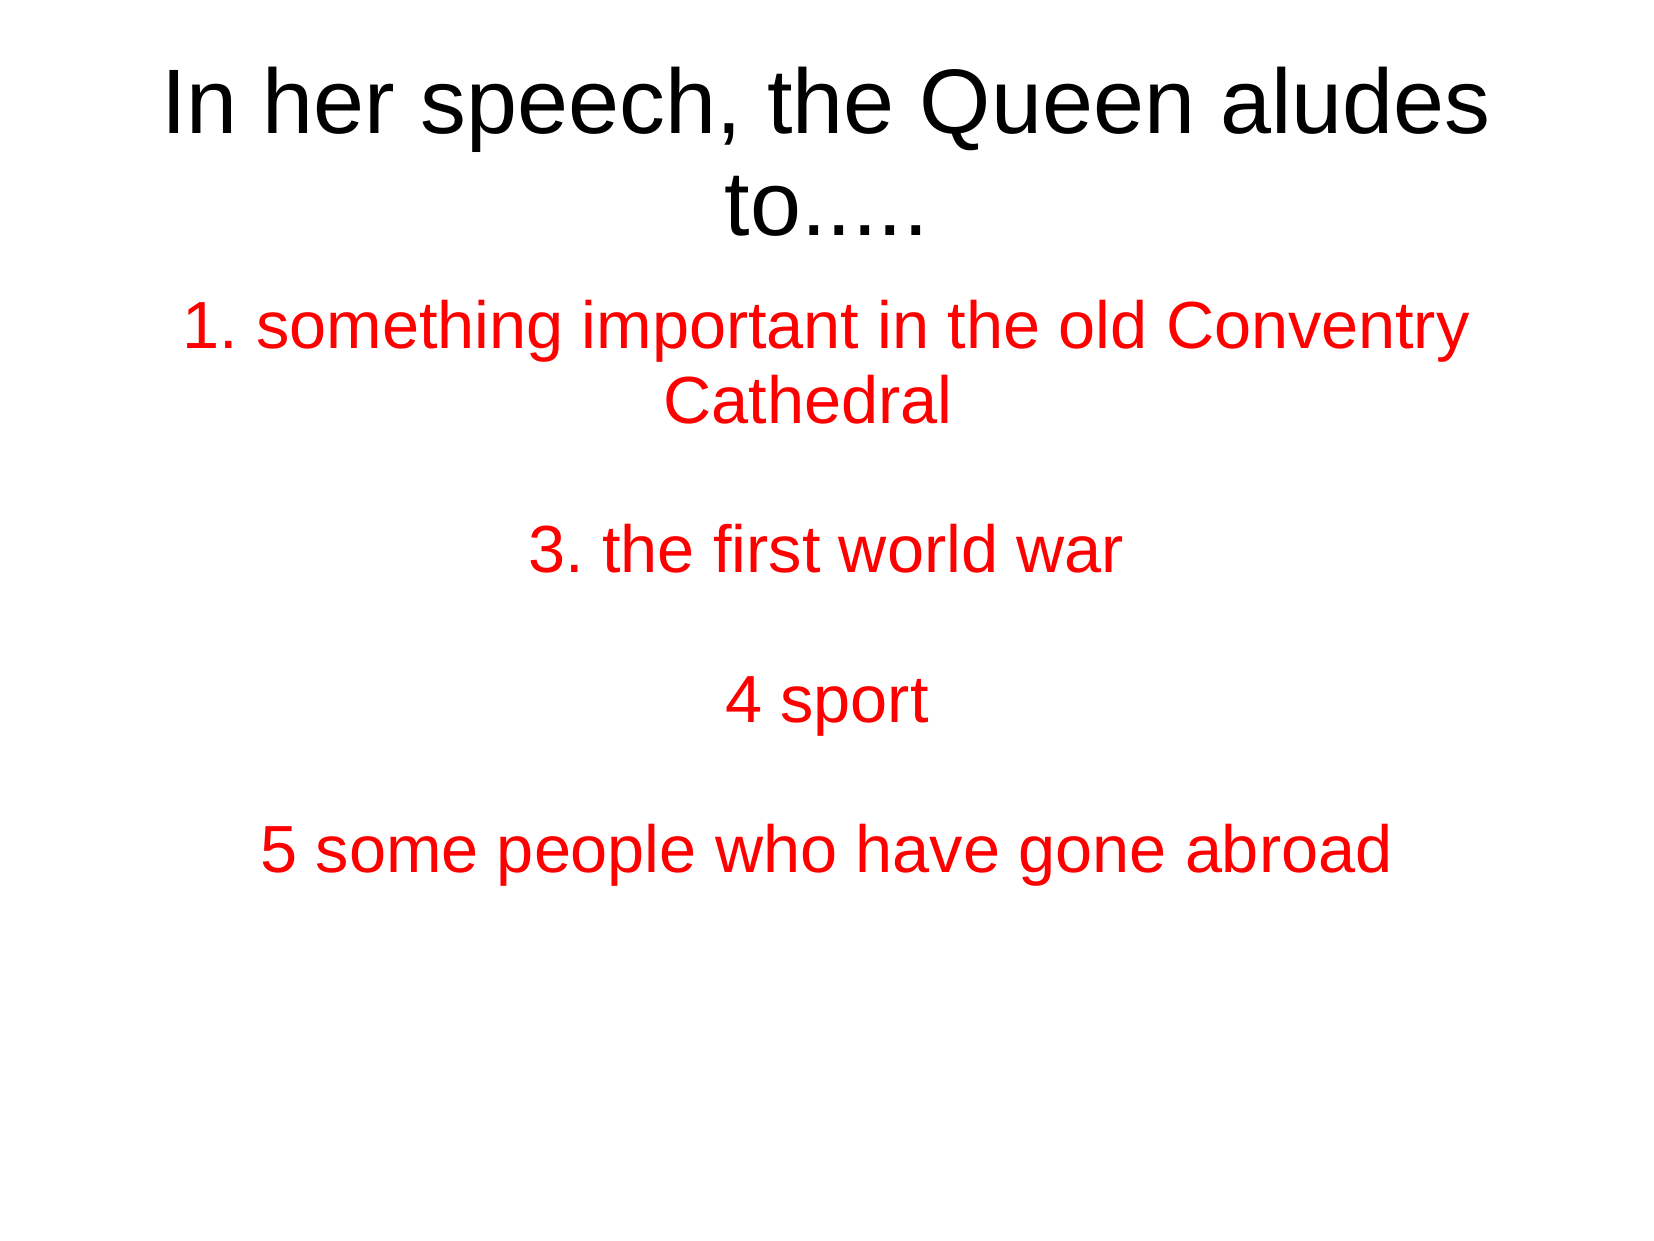

# In her speech, the Queen aludes to.....
1. something important in the old Conventry Cathedral
3. the first world war
4 sport
5 some people who have gone abroad